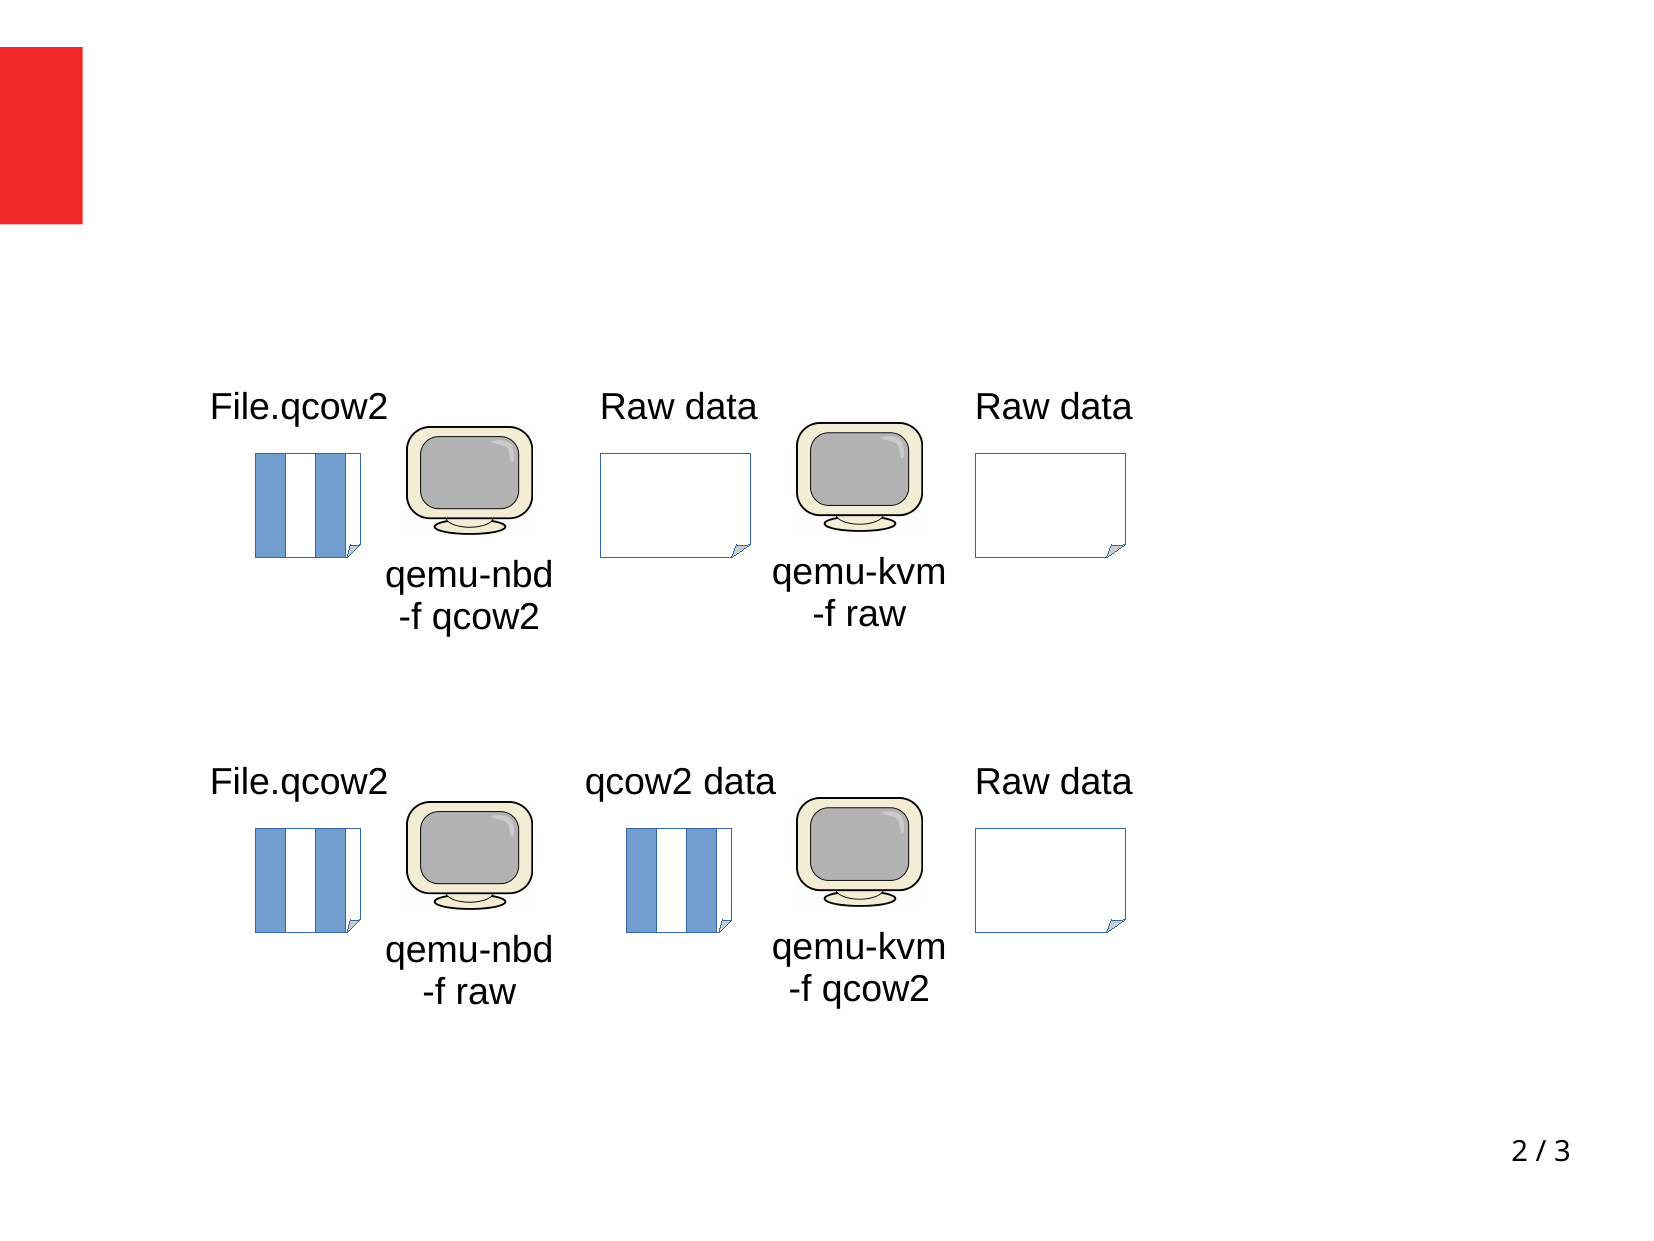

#
File.qcow2
Raw data
Raw data
qemu-kvm
-f raw
qemu-nbd
-f qcow2
File.qcow2
qcow2 data
Raw data
qemu-kvm
-f qcow2
qemu-nbd
-f raw
2